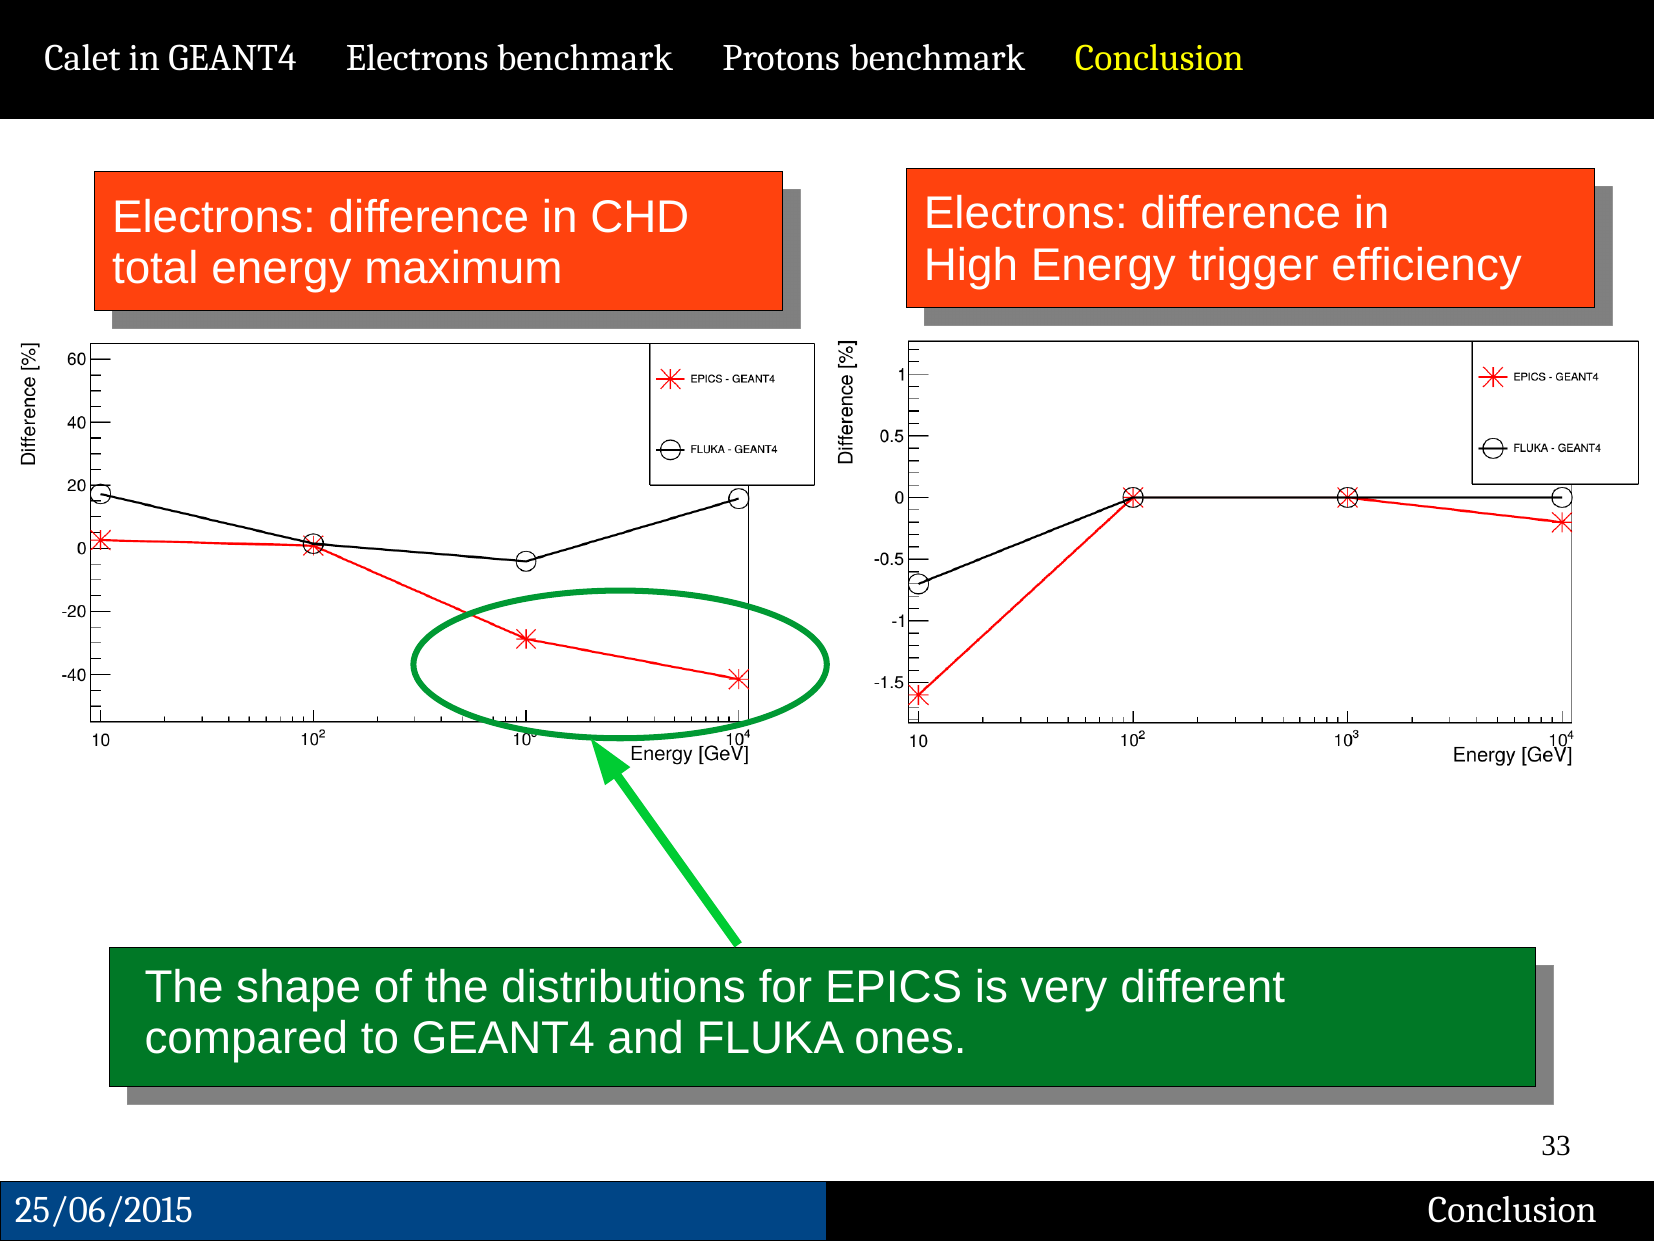

Calet in GEANT4 Electrons benchmark Protons benchmark Conclusion
Electrons: difference in
High Energy trigger efficiency
Electrons: difference in CHD total energy maximum
The shape of the distributions for EPICS is very different compared to GEANT4 and FLUKA ones.
33
25/06/2015
Conclusion